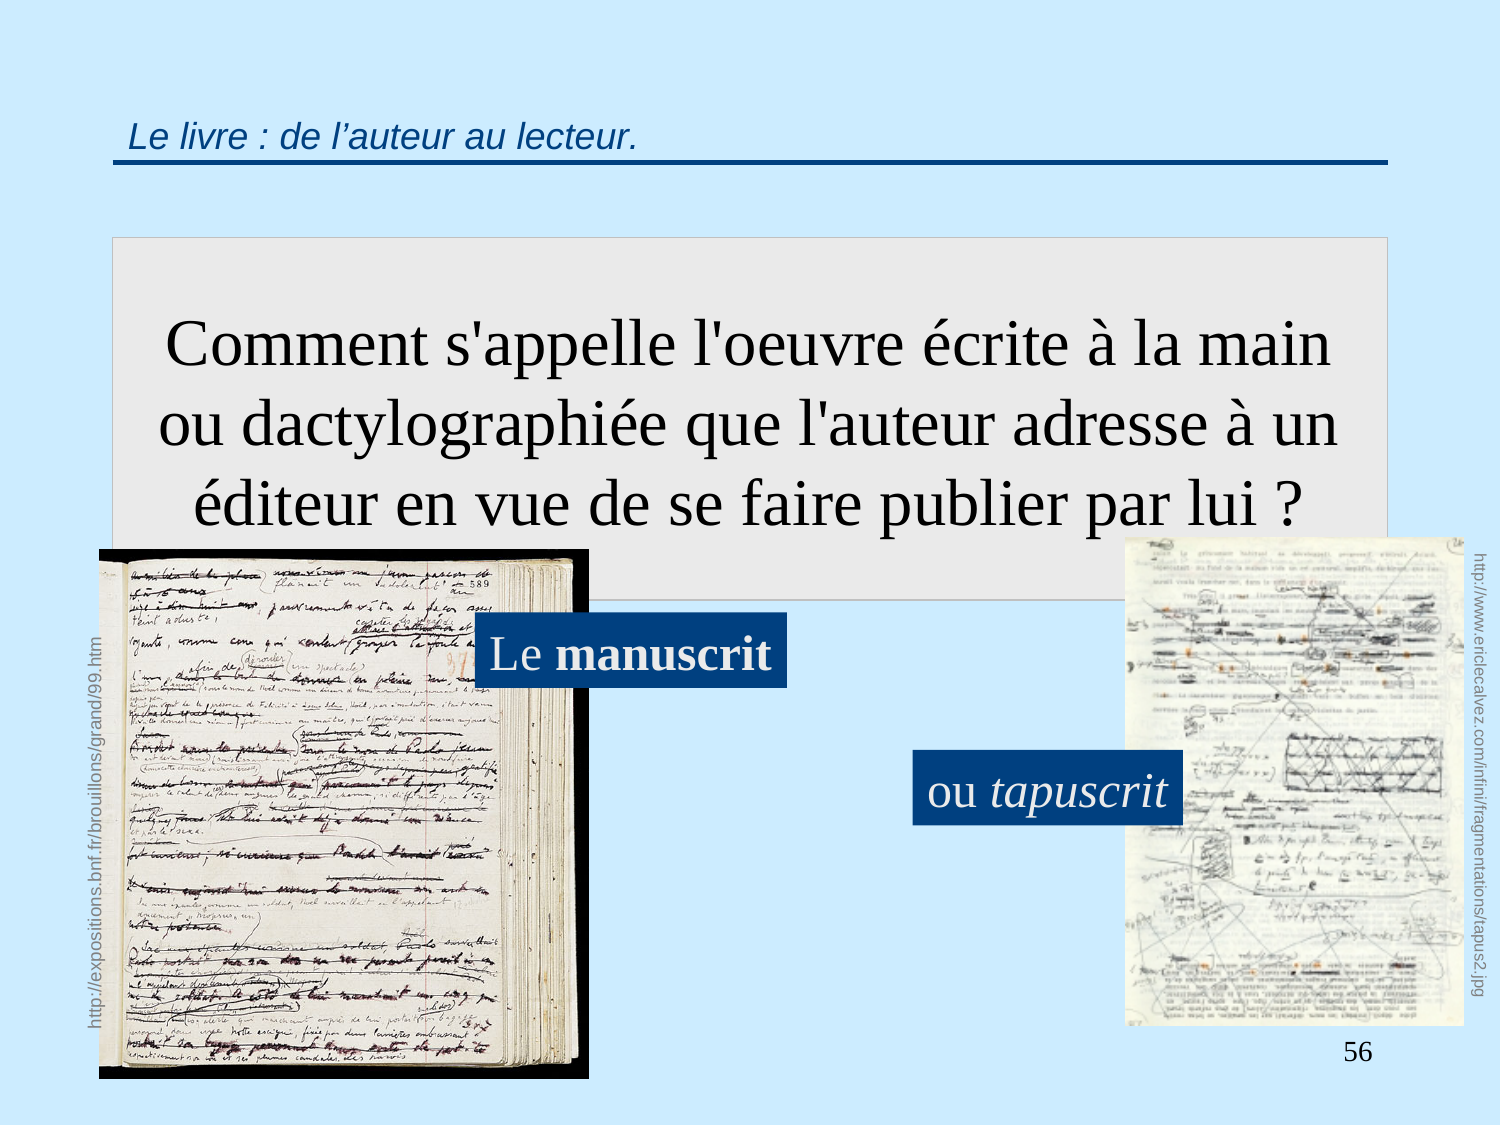

Le livre : de l’auteur au lecteur.
# Comment s'appelle l'oeuvre écrite à la main ou dactylographiée que l'auteur adresse à un éditeur en vue de se faire publier par lui ?
http://www.ericlecalvez.com/infini/fragmentations/tapus2.jpg
http://expositions.bnf.fr/brouillons/grand/99.htm
Le manuscrit
ou tapuscrit
56